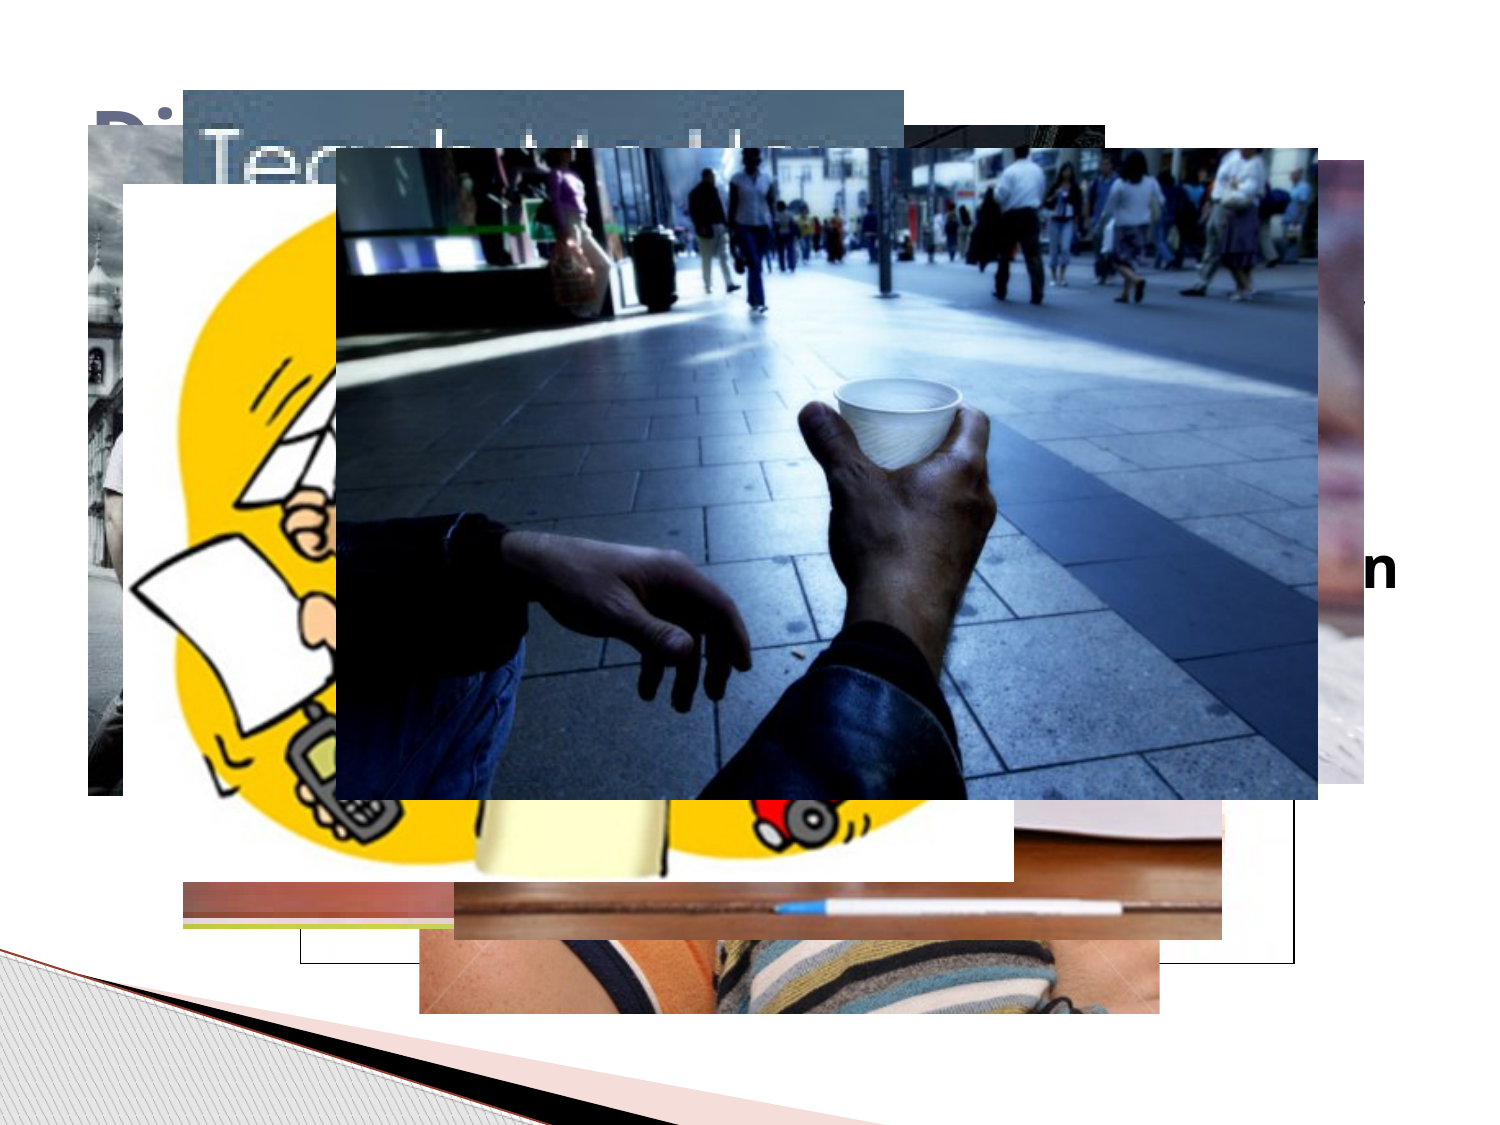

Disabled people
# People with long-term physical, cognitive, mental, sensory, emotional or developmental impairments, which in interaction with various barriers may hinder their full and effective participation in society